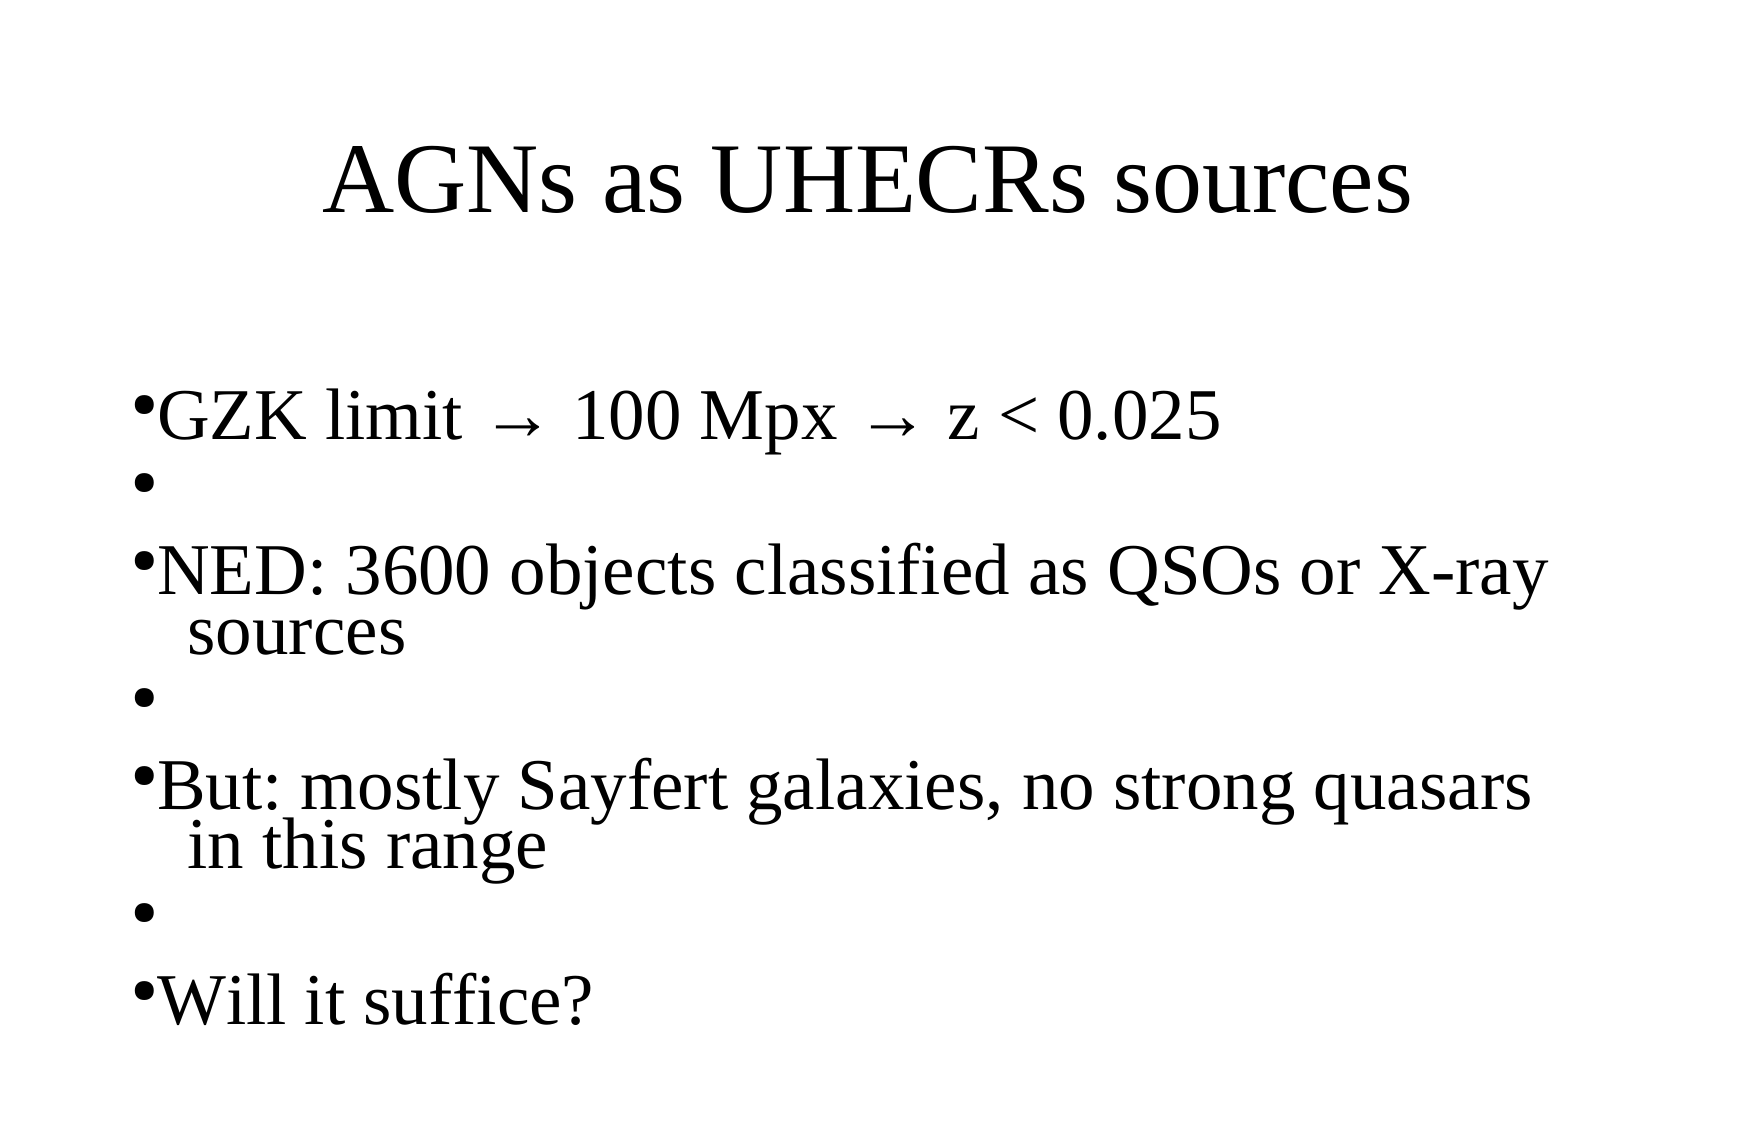

# AGNs as UHECRs sources
GZK limit → 100 Mpx → z < 0.025
NED: 3600 objects classified as QSOs or X-ray sources
But: mostly Sayfert galaxies, no strong quasars in this range
Will it suffice?